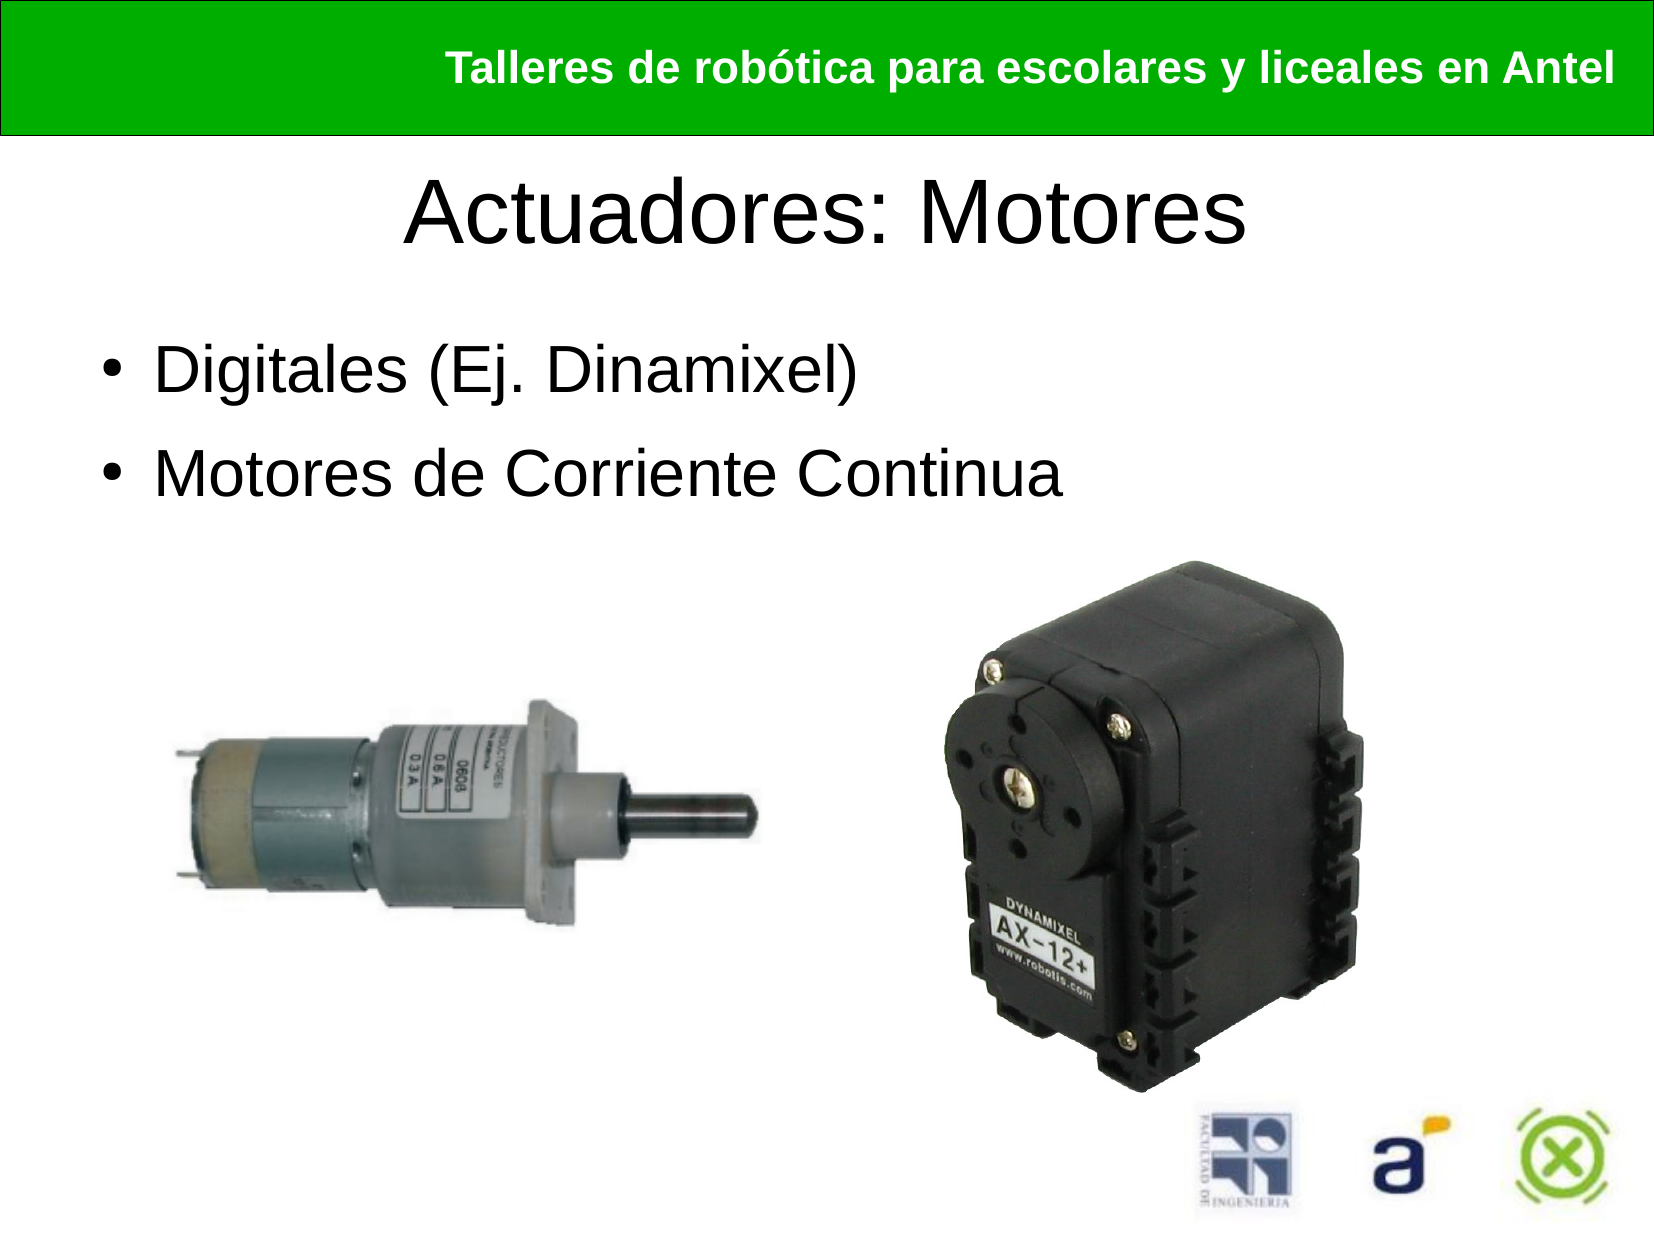

Talleres de robótica para escolares y liceales en Antel
# Actuadores: Motores
Digitales (Ej. Dinamixel)
Motores de Corriente Continua